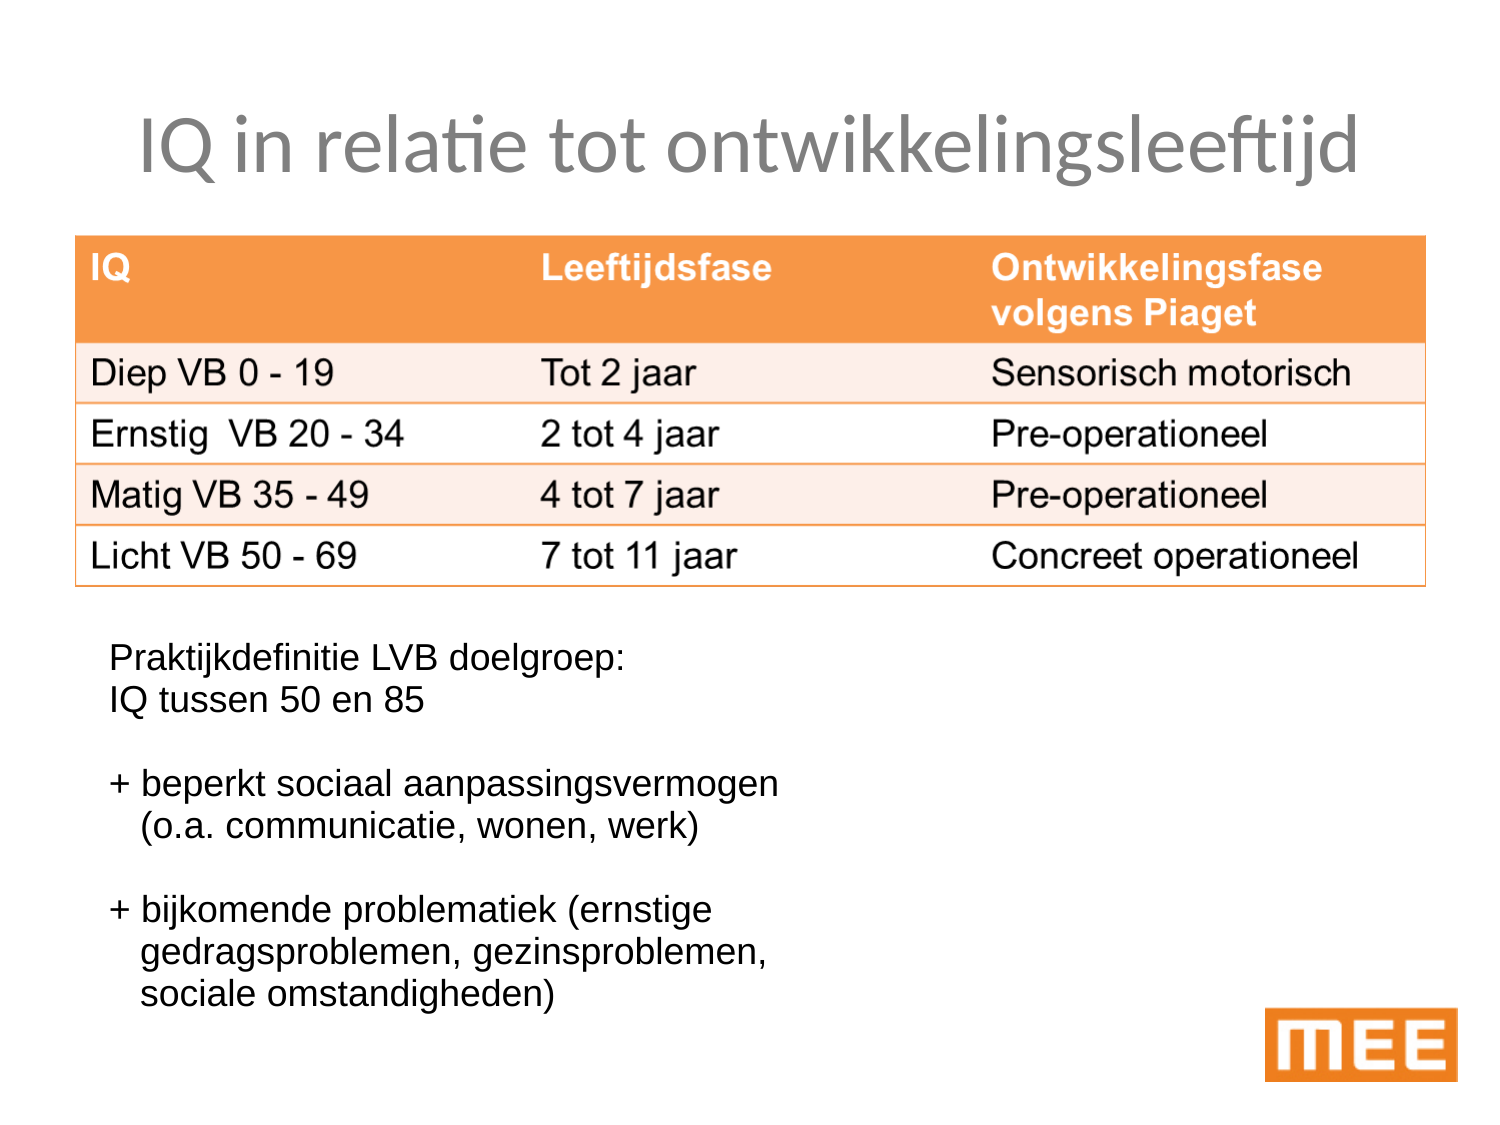

# IQ in relatie tot ontwikkelingsleeftijd
Praktijkdefinitie LVB doelgroep:
IQ tussen 50 en 85
+ beperkt sociaal aanpassingsvermogen
 (o.a. communicatie, wonen, werk)
+ bijkomende problematiek (ernstige
 gedragsproblemen, gezinsproblemen,
 sociale omstandigheden)